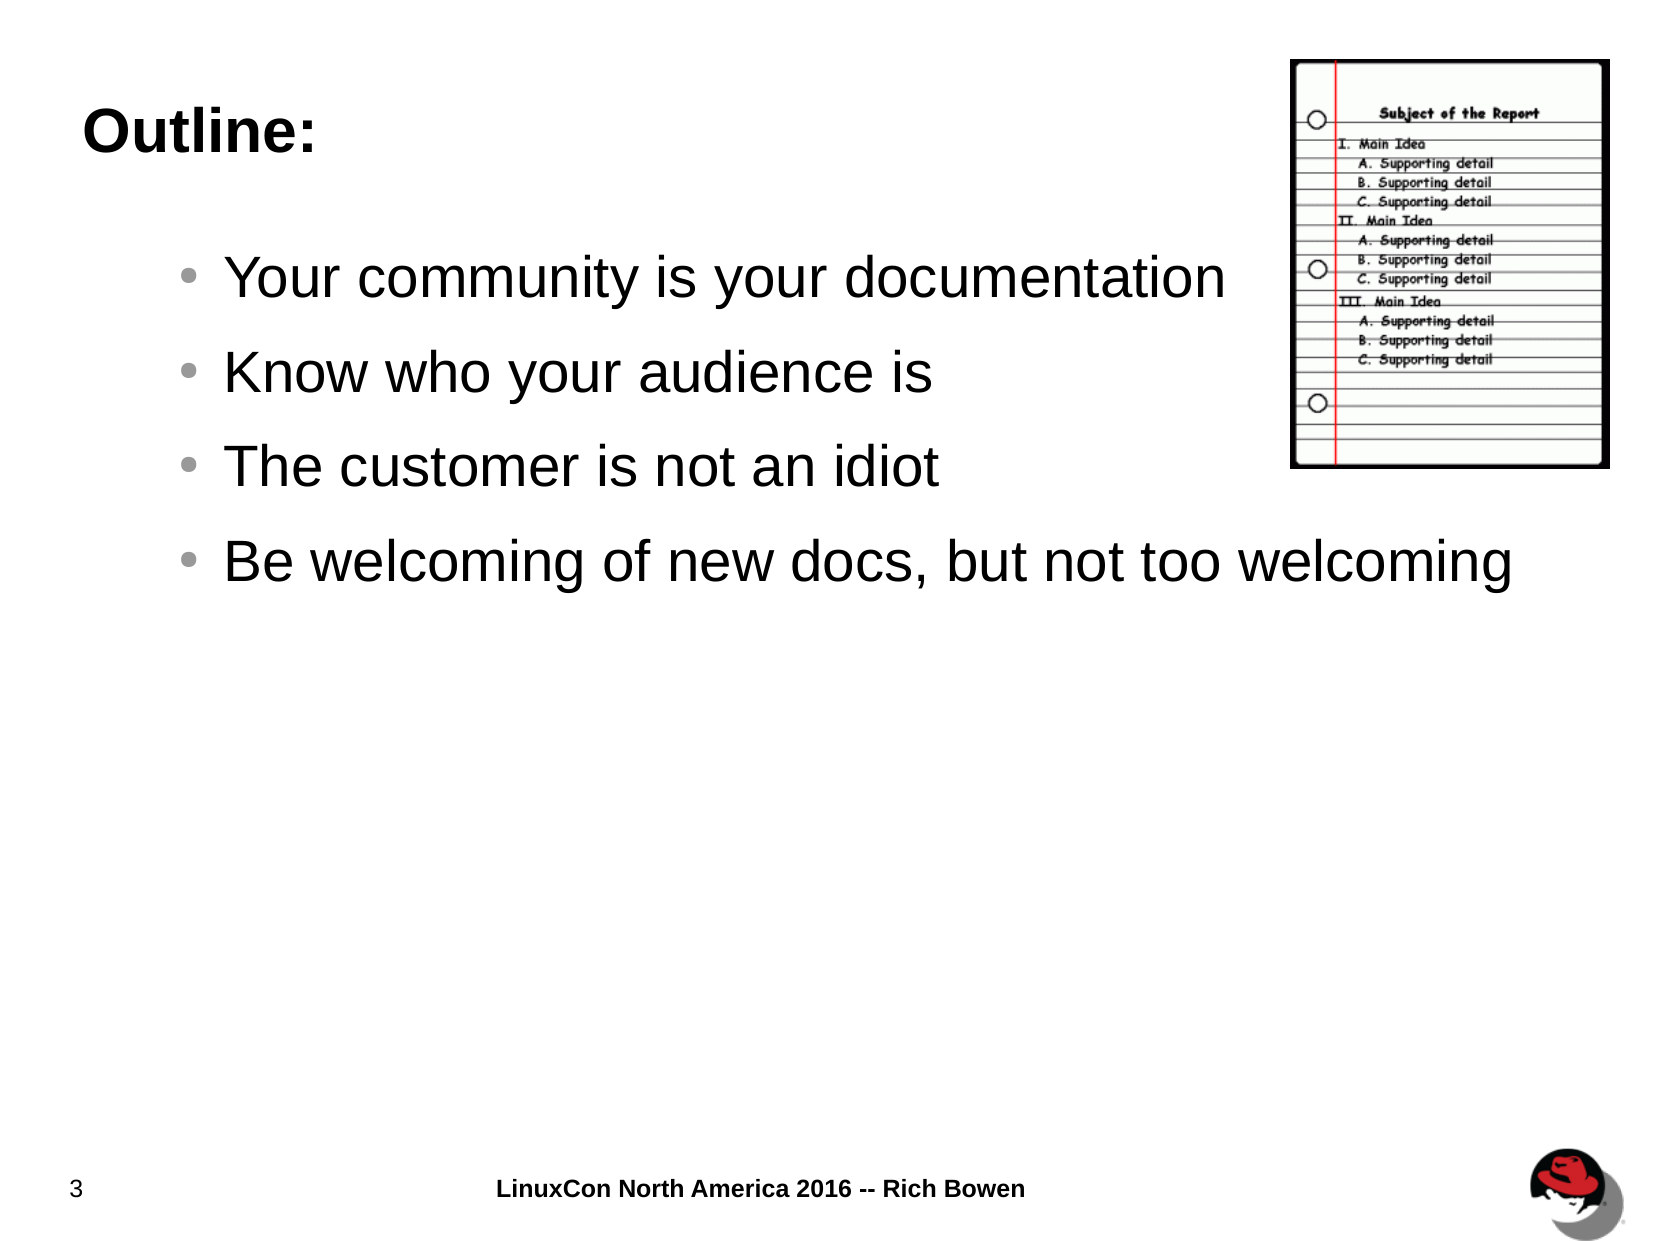

# Outline:
Your community is your documentation
Know who your audience is
The customer is not an idiot
Be welcoming of new docs, but not too welcoming